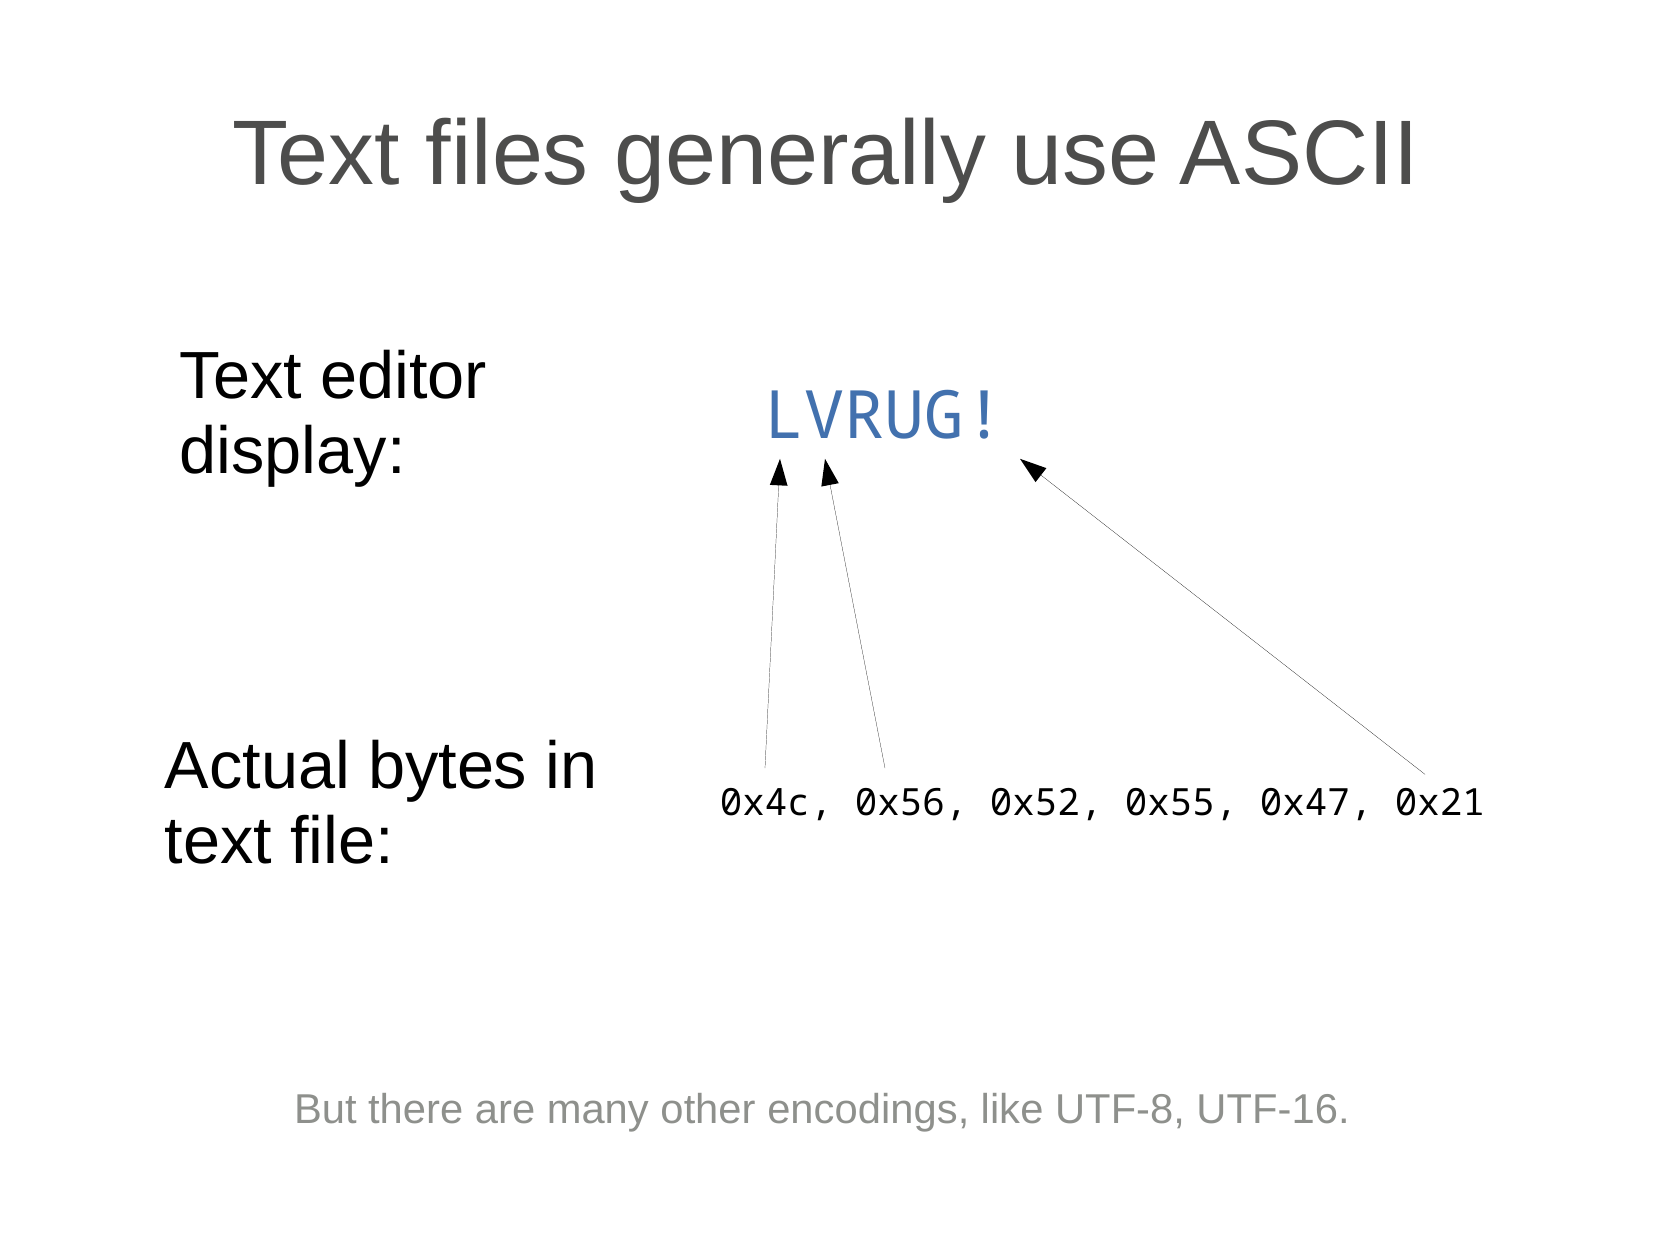

# Text files generally use ASCII
Text editor display:
LVRUG!
Actual bytes in
text file:
0x4c, 0x56, 0x52, 0x55, 0x47, 0x21
But there are many other encodings, like UTF-8, UTF-16.